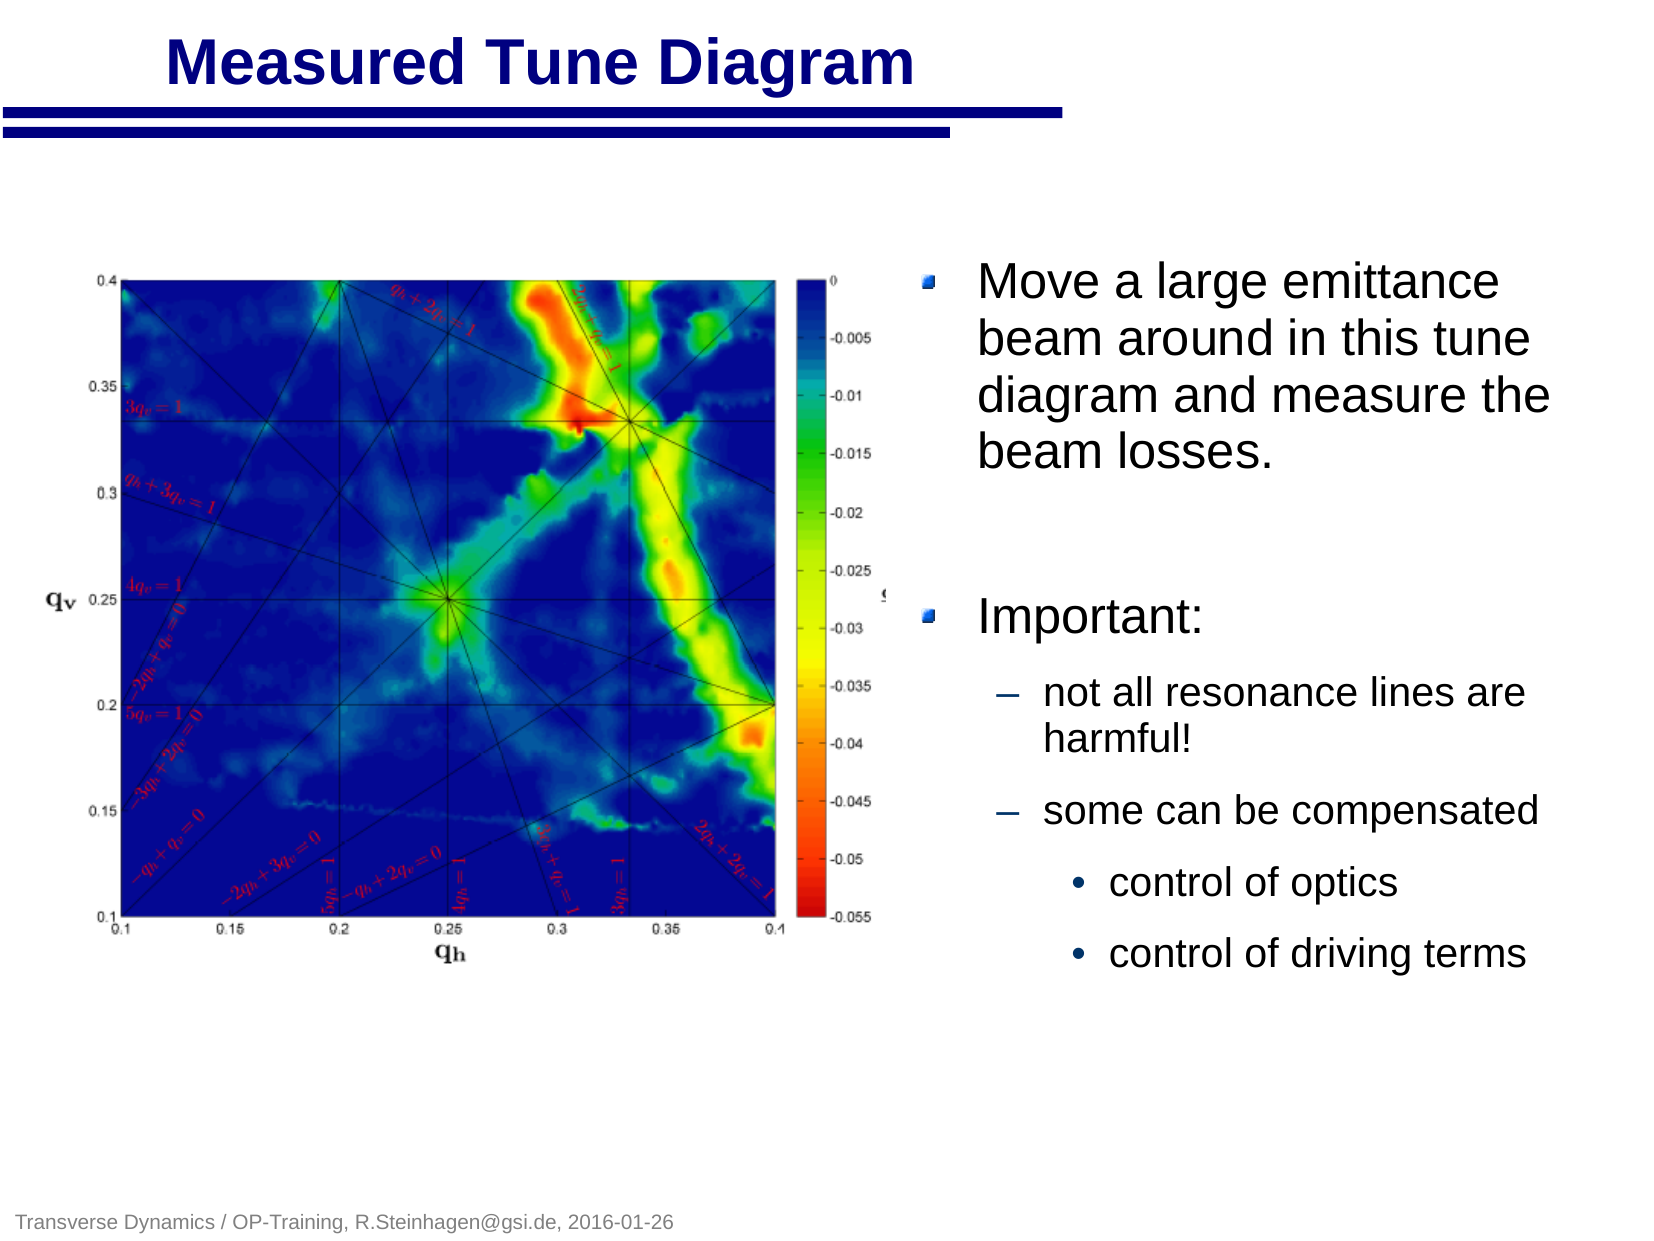

# Measured Tune Diagram
Move a large emittance beam around in this tune diagram and measure the beam losses.
Important:
not all resonance lines are harmful!
some can be compensated
control of optics
control of driving terms